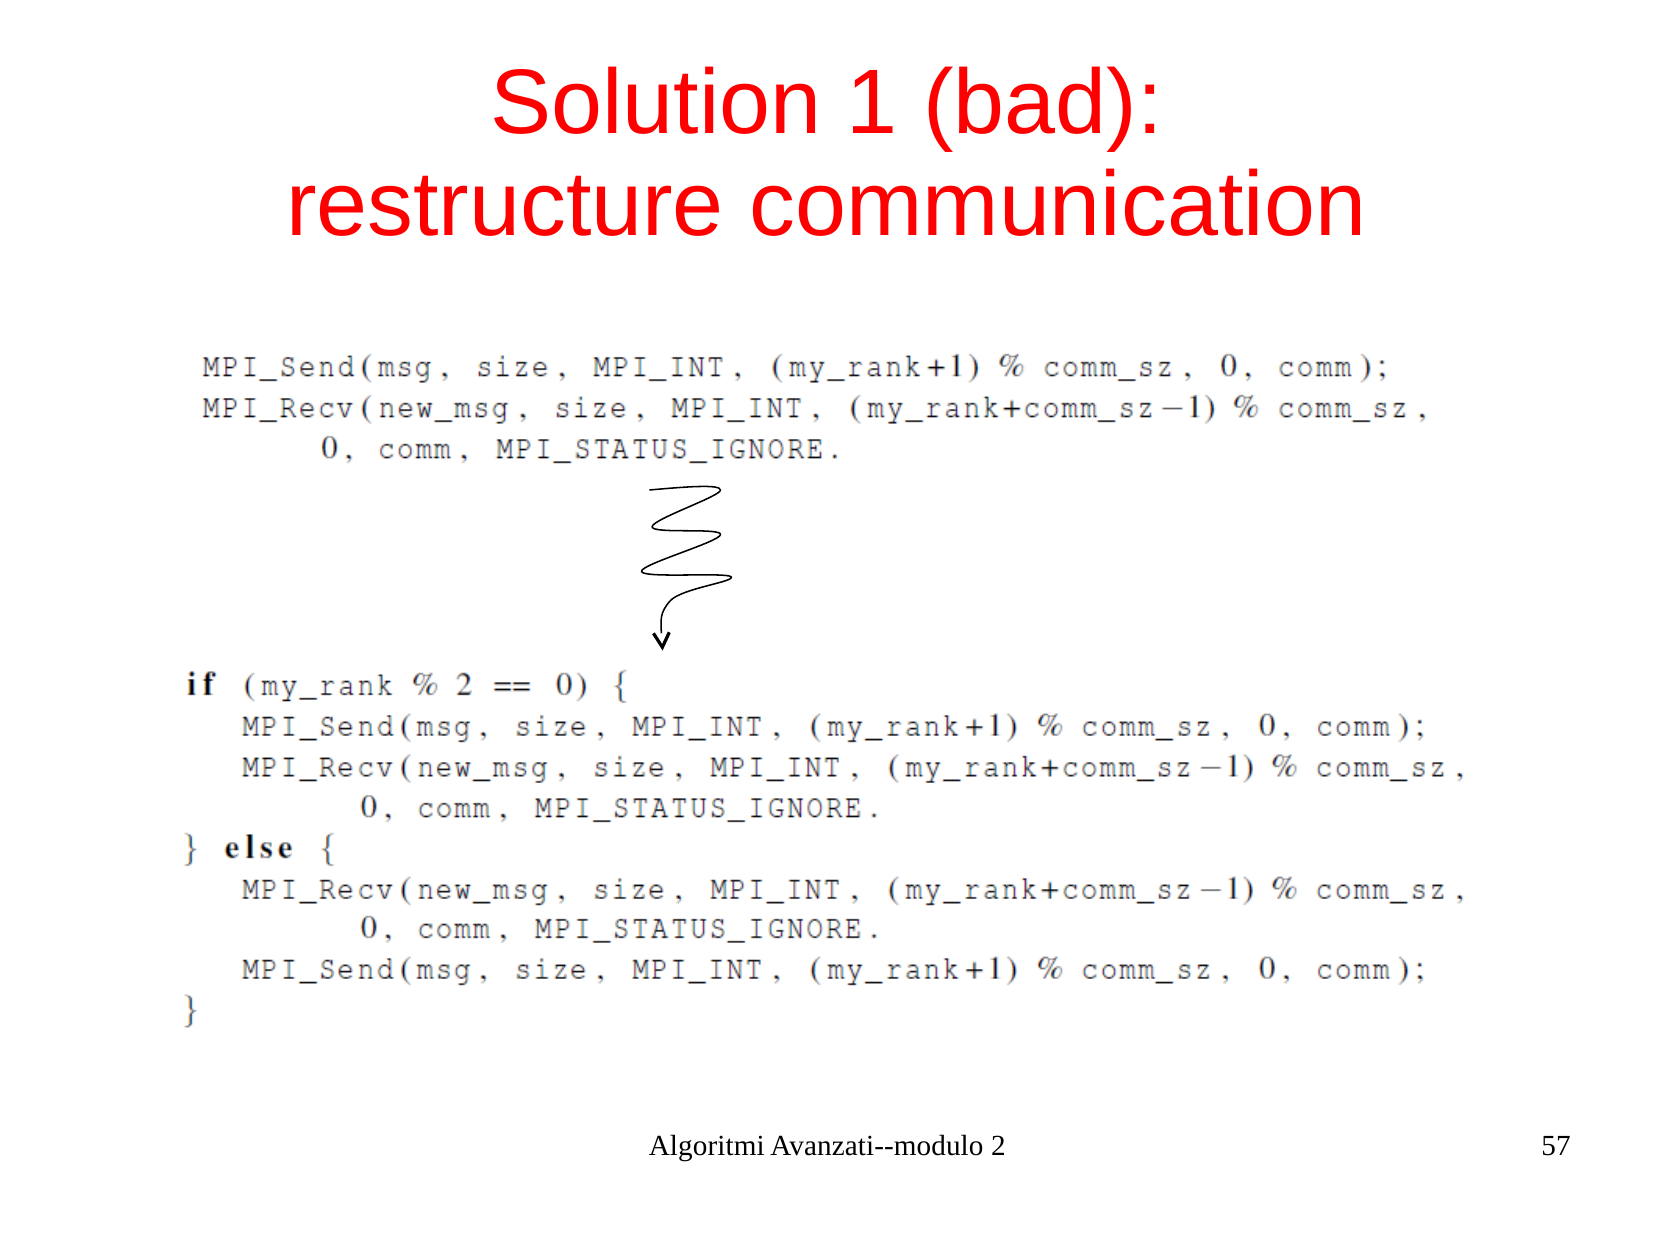

# Solution 1 (bad): restructure communication
Algoritmi Avanzati--modulo 2
57